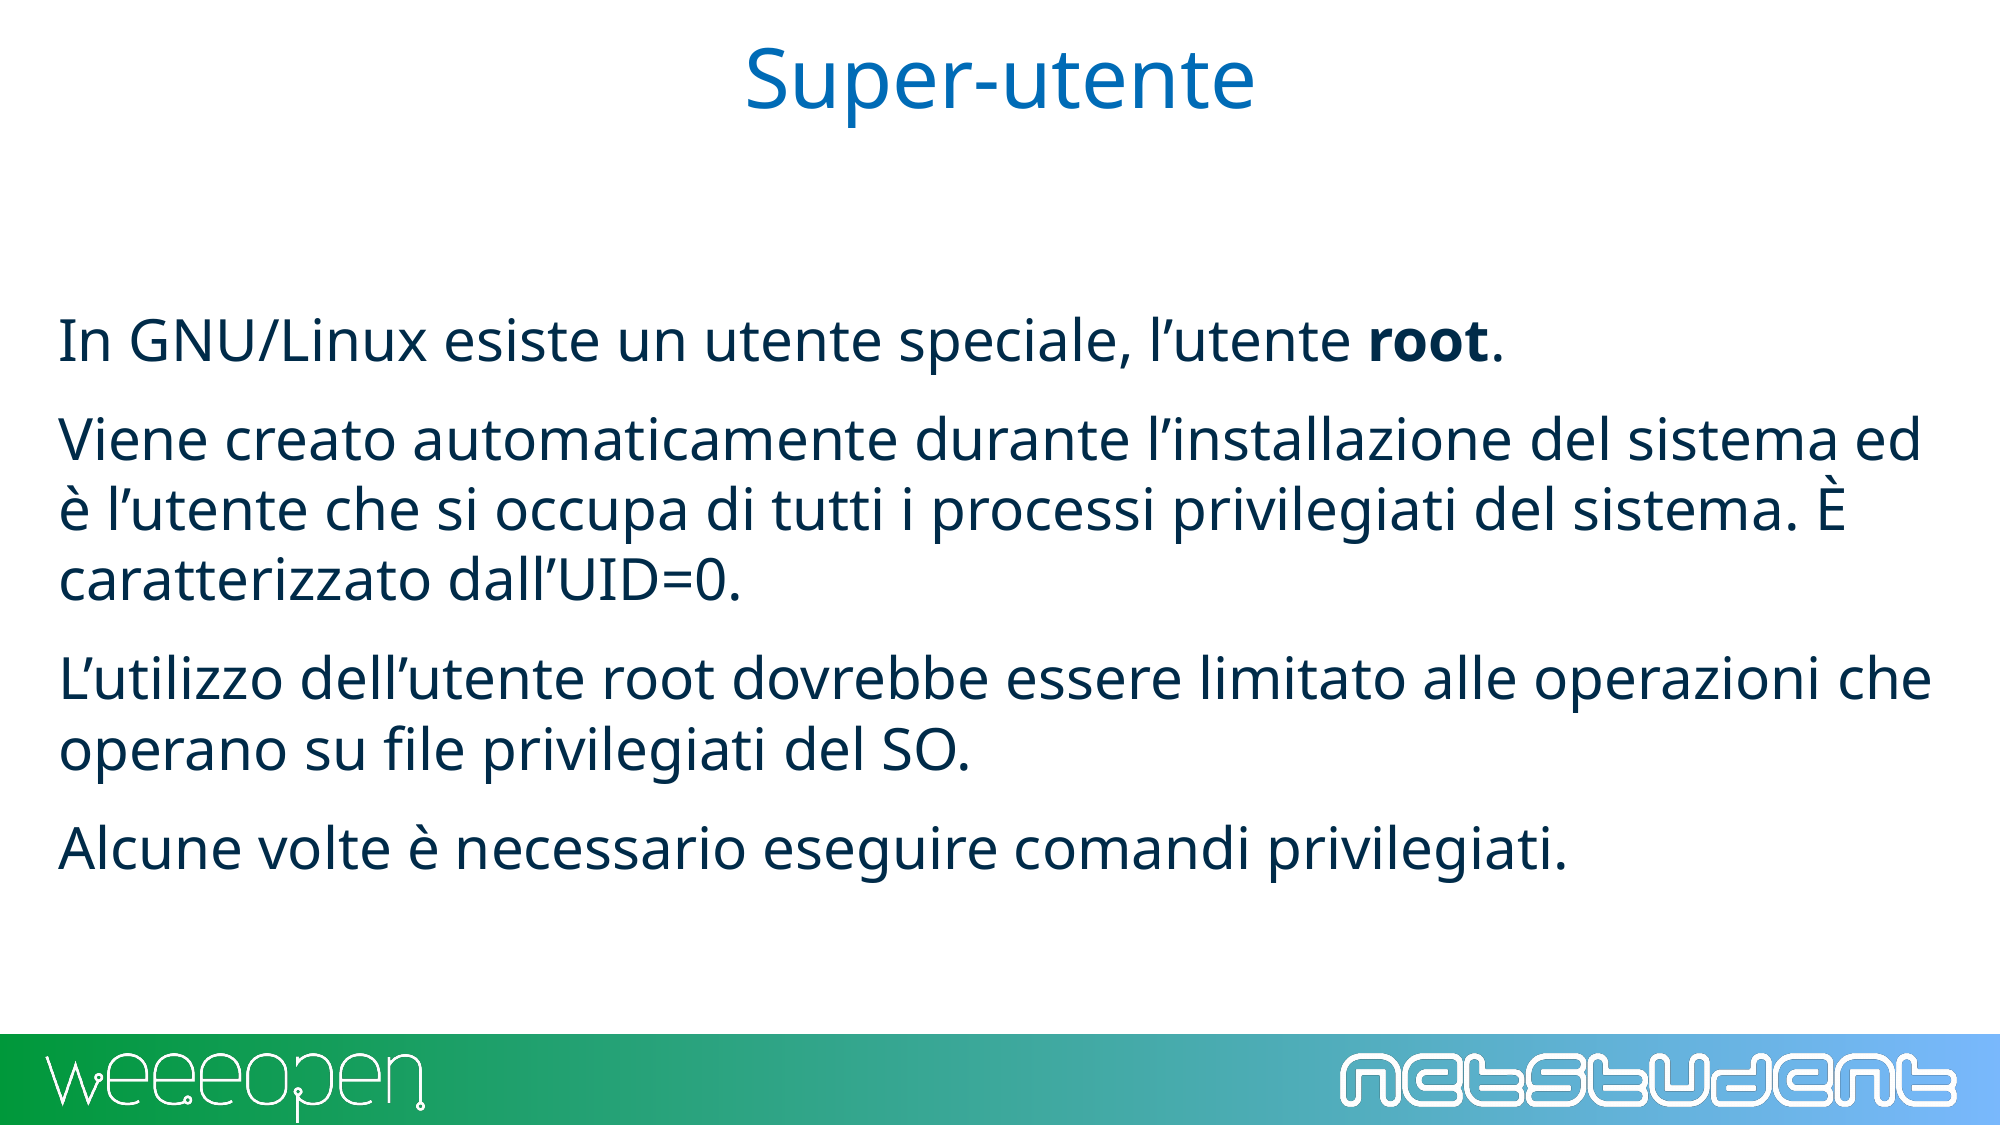

# Super-utente
In GNU/Linux esiste un utente speciale, l’utente root.
Viene creato automaticamente durante l’installazione del sistema ed è l’utente che si occupa di tutti i processi privilegiati del sistema. È caratterizzato dall’UID=0.
L’utilizzo dell’utente root dovrebbe essere limitato alle operazioni che operano su file privilegiati del SO.
Alcune volte è necessario eseguire comandi privilegiati.